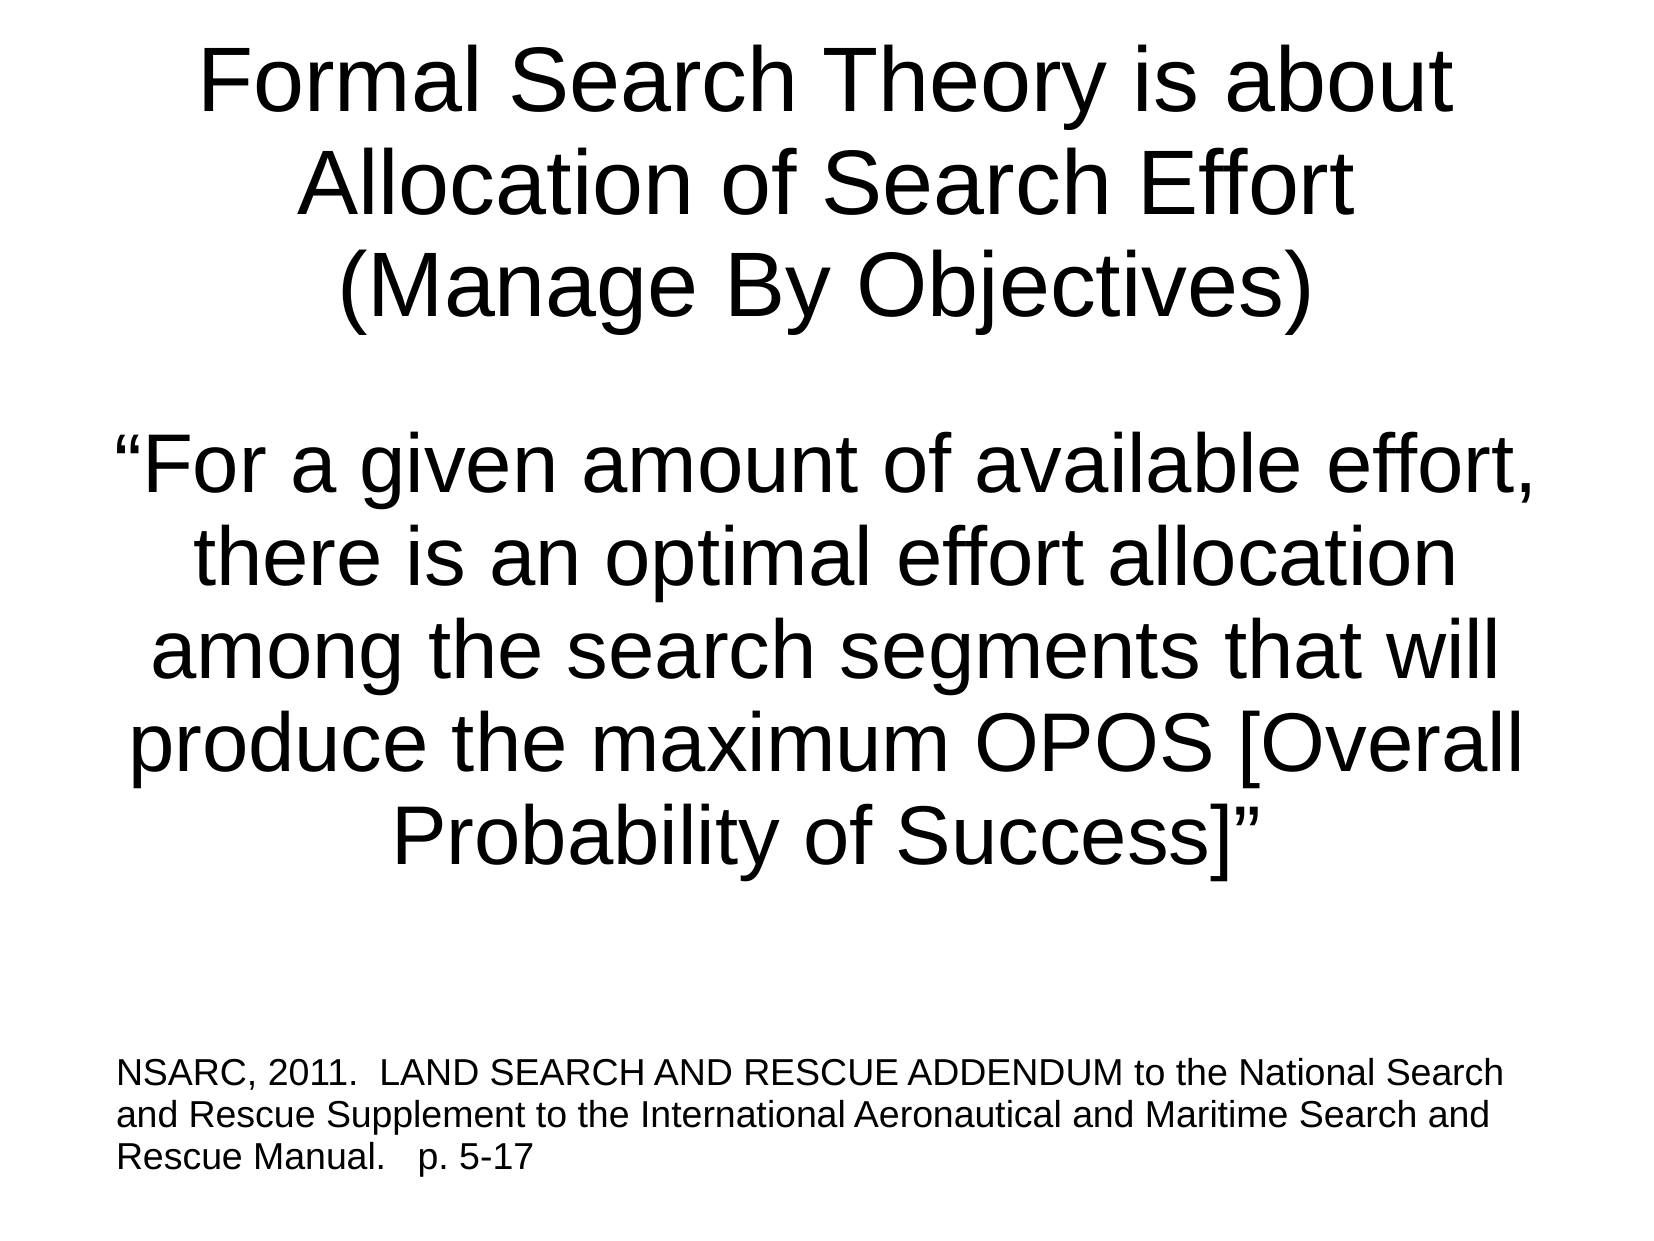

# Formal Search Theory is about Allocation of Search Effort (Manage By Objectives)
“For a given amount of available effort, there is an optimal effort allocation among the search segments that will produce the maximum OPOS [Overall Probability of Success]”
NSARC, 2011. LAND SEARCH AND RESCUE ADDENDUM to the National Search and Rescue Supplement to the International Aeronautical and Maritime Search and Rescue Manual. p. 5-17